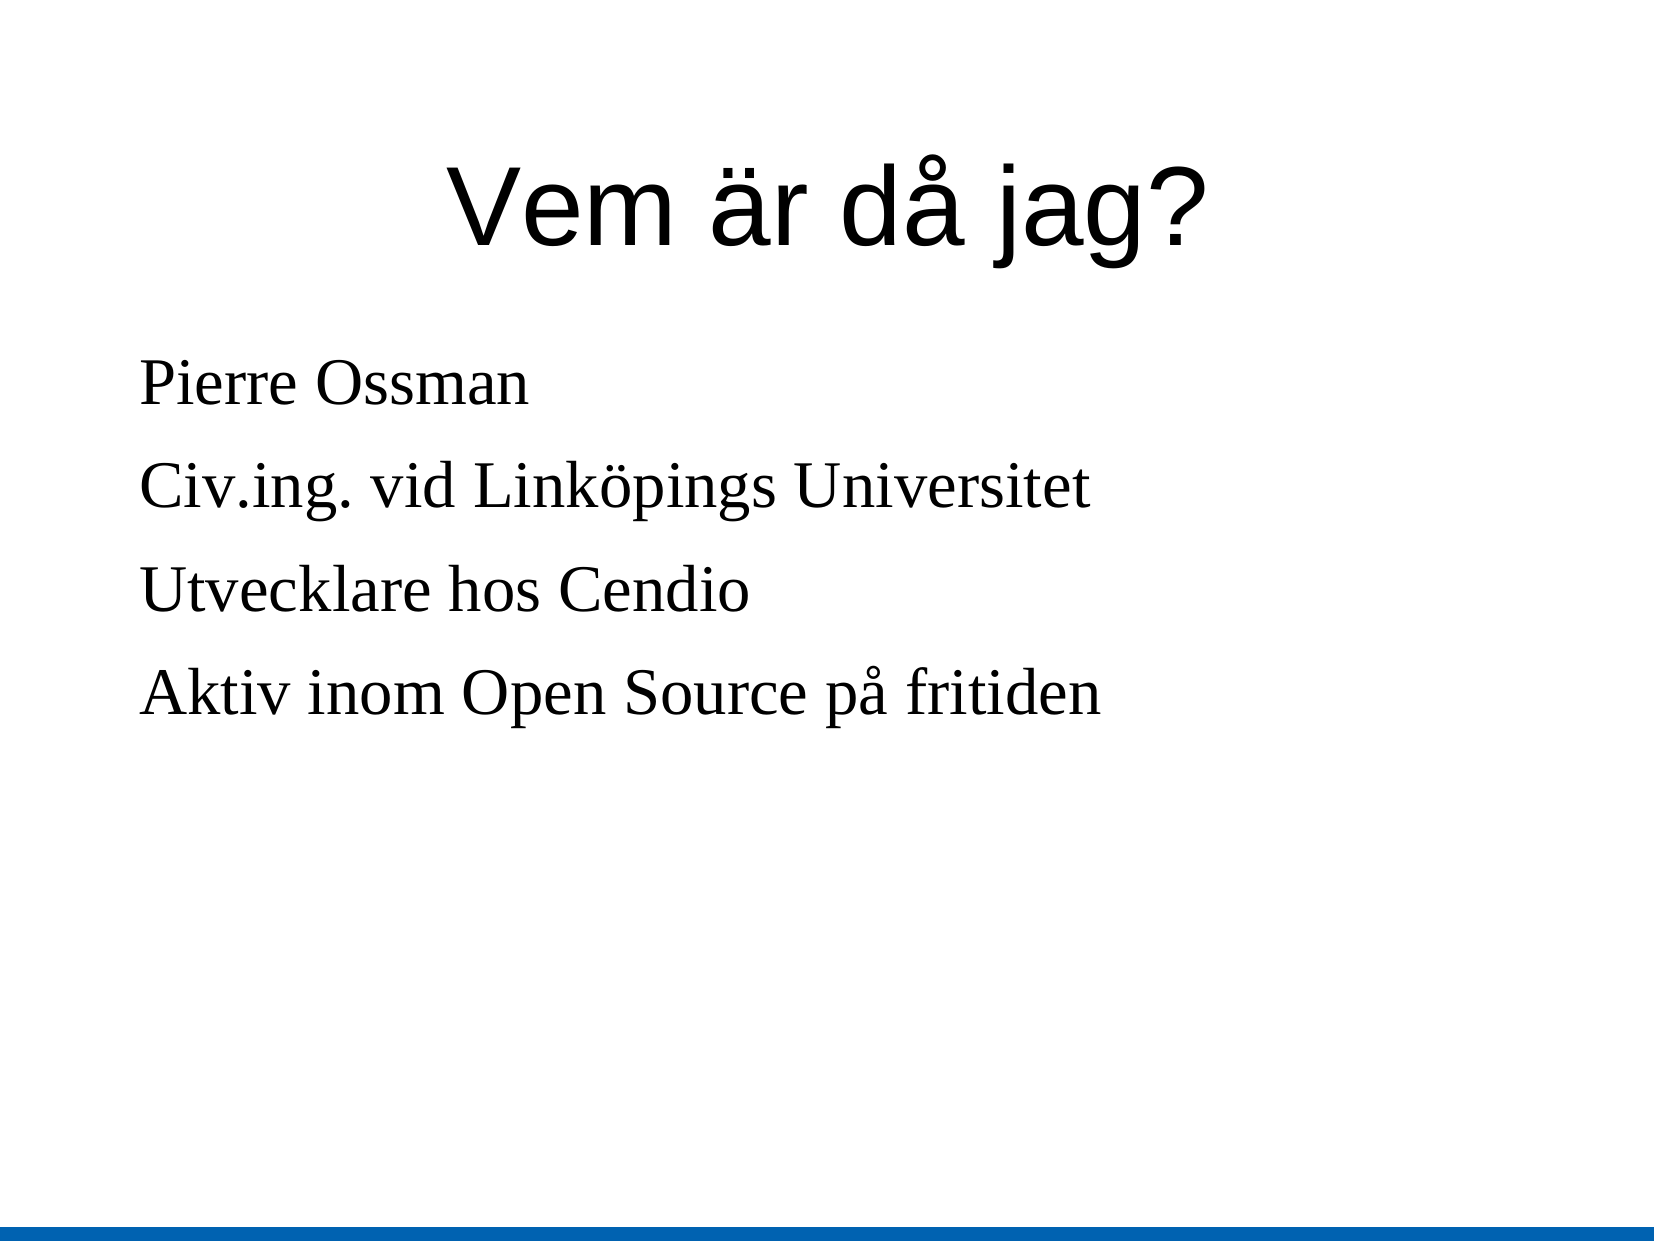

# Vem är då jag?
Pierre Ossman
Civ.ing. vid Linköpings Universitet
Utvecklare hos Cendio
Aktiv inom Open Source på fritiden